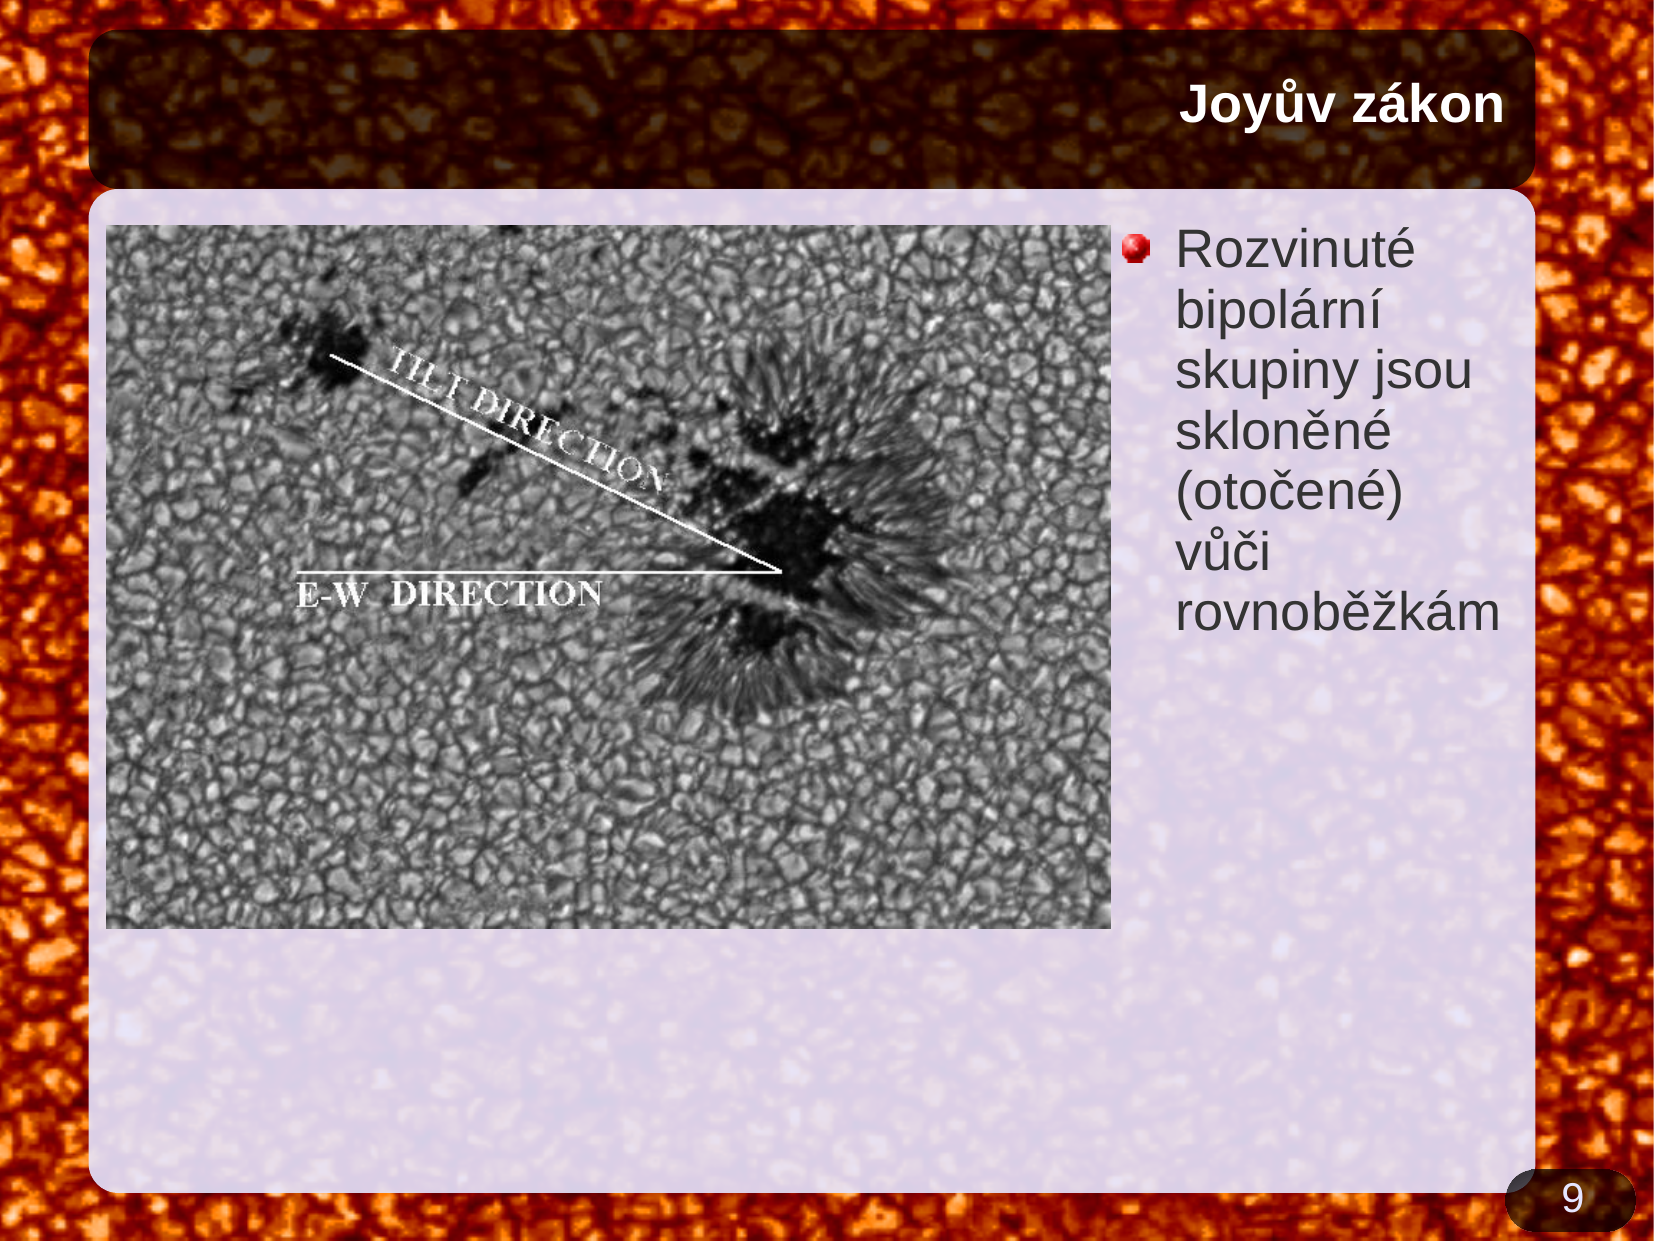

# Joyův zákon
Rozvinuté bipolární skupiny jsou skloněné (otočené) vůči rovnoběžkám